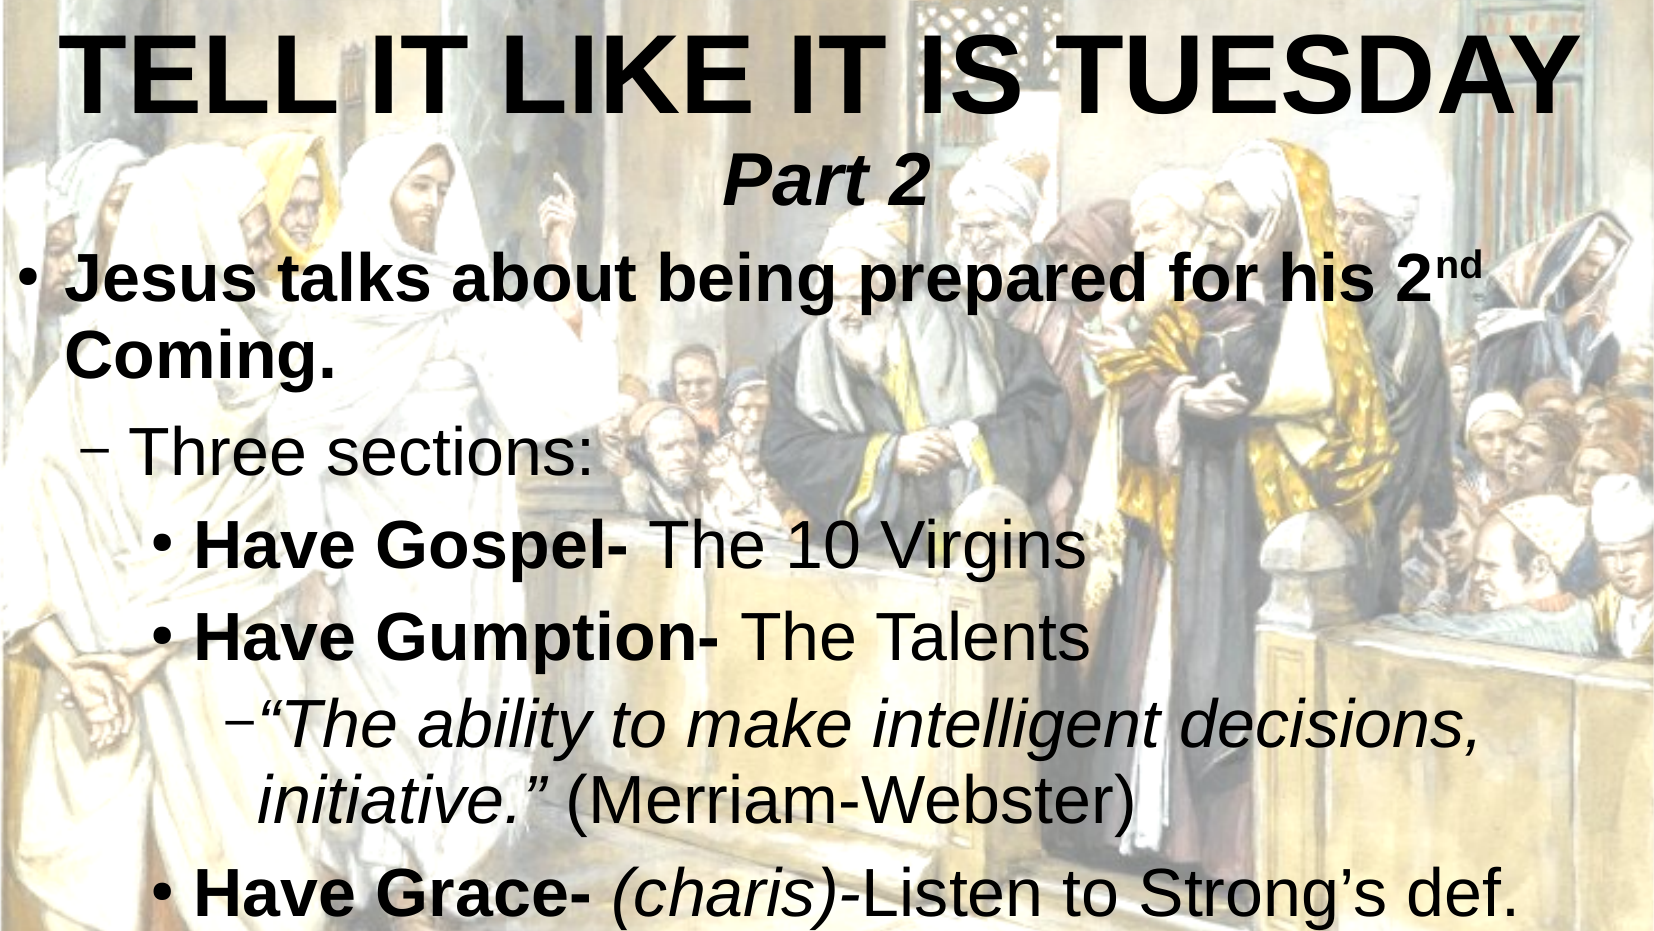

TELL IT LIKE IT IS TUESDAY
Part 2
# Jesus talks about being prepared for his 2nd Coming.
Three sections:
Have Gospel- The 10 Virgins
Have Gumption- The Talents
“The ability to make intelligent decisions, initiative.” (Merriam-Webster)
Have Grace- (charis)-Listen to Strong’s def.